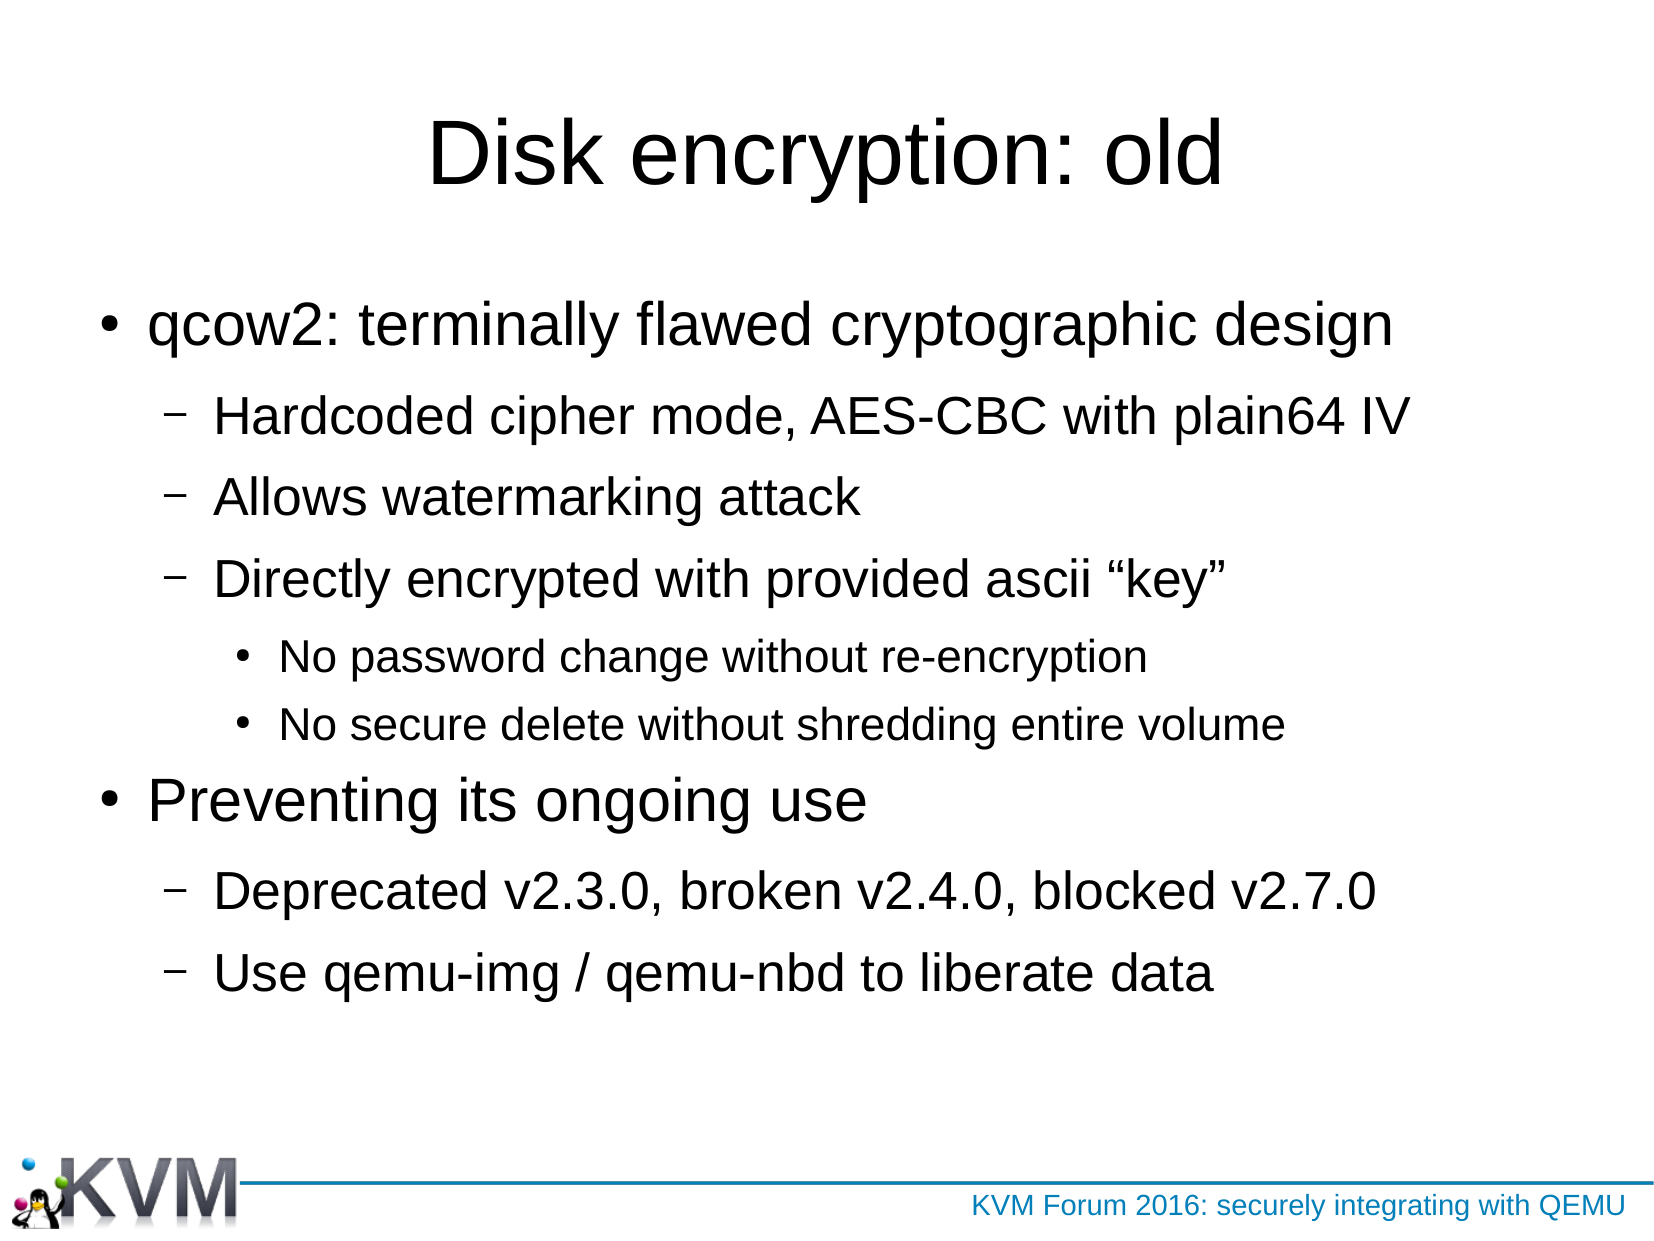

# Disk encryption: old
qcow2: terminally flawed cryptographic design
Hardcoded cipher mode, AES-CBC with plain64 IV
Allows watermarking attack
Directly encrypted with provided ascii “key”
No password change without re-encryption
No secure delete without shredding entire volume
Preventing its ongoing use
Deprecated v2.3.0, broken v2.4.0, blocked v2.7.0
Use qemu-img / qemu-nbd to liberate data